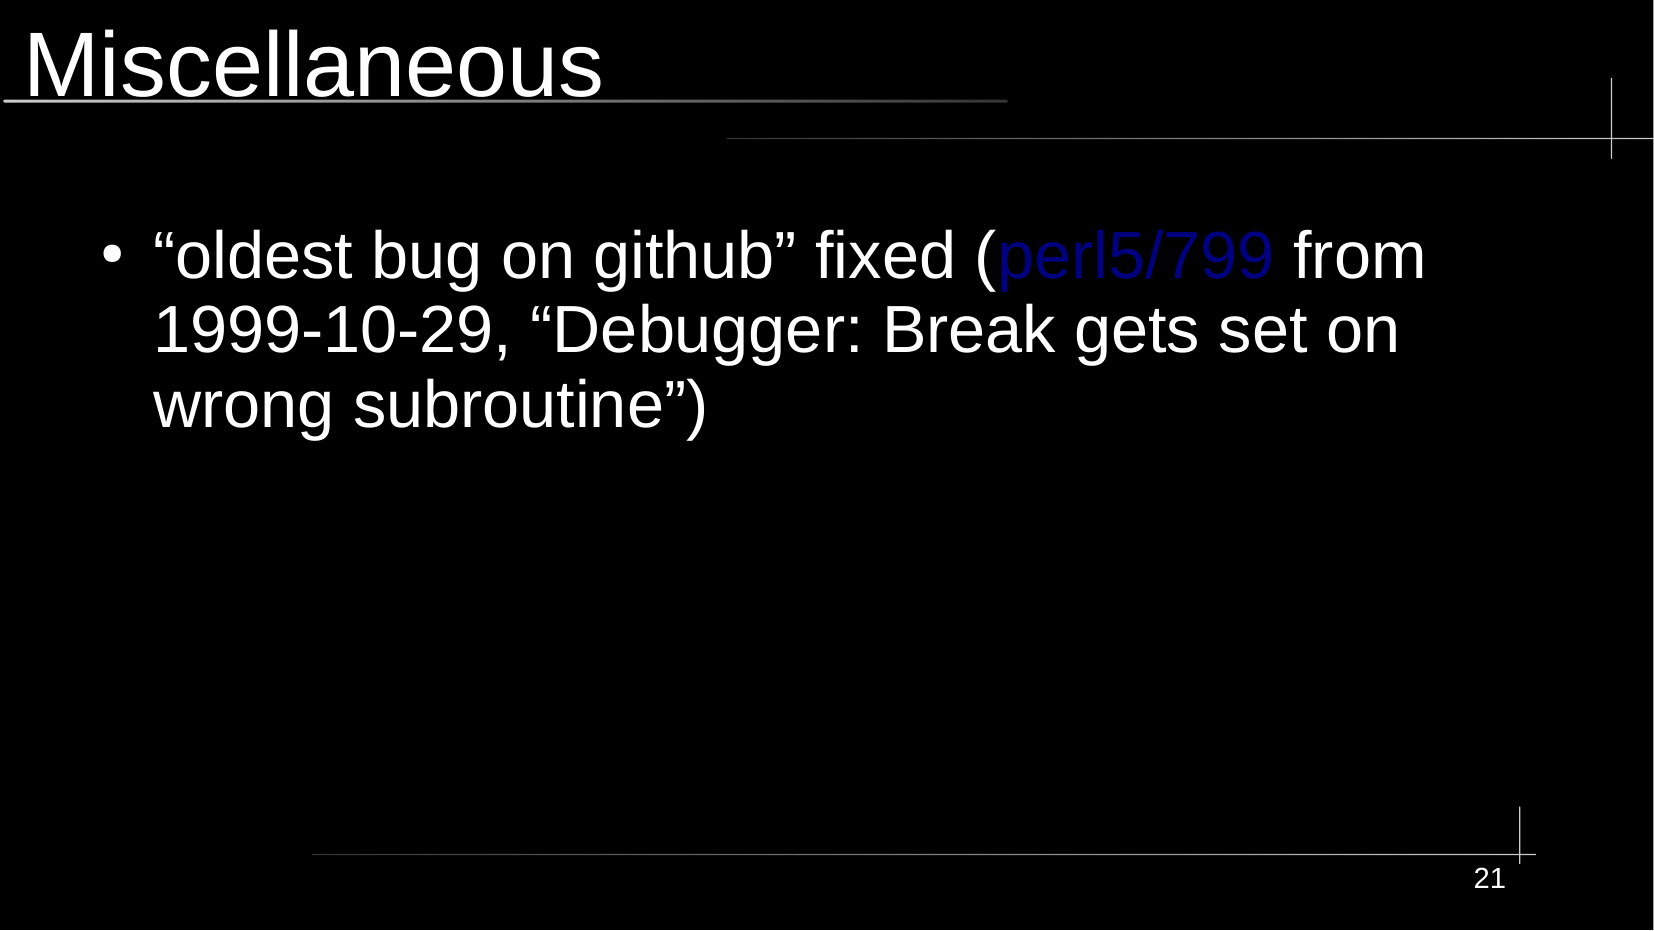

# Miscellaneous
“oldest bug on github” fixed (perl5/799 from 1999-10-29, “Debugger: Break gets set on wrong subroutine”)
21